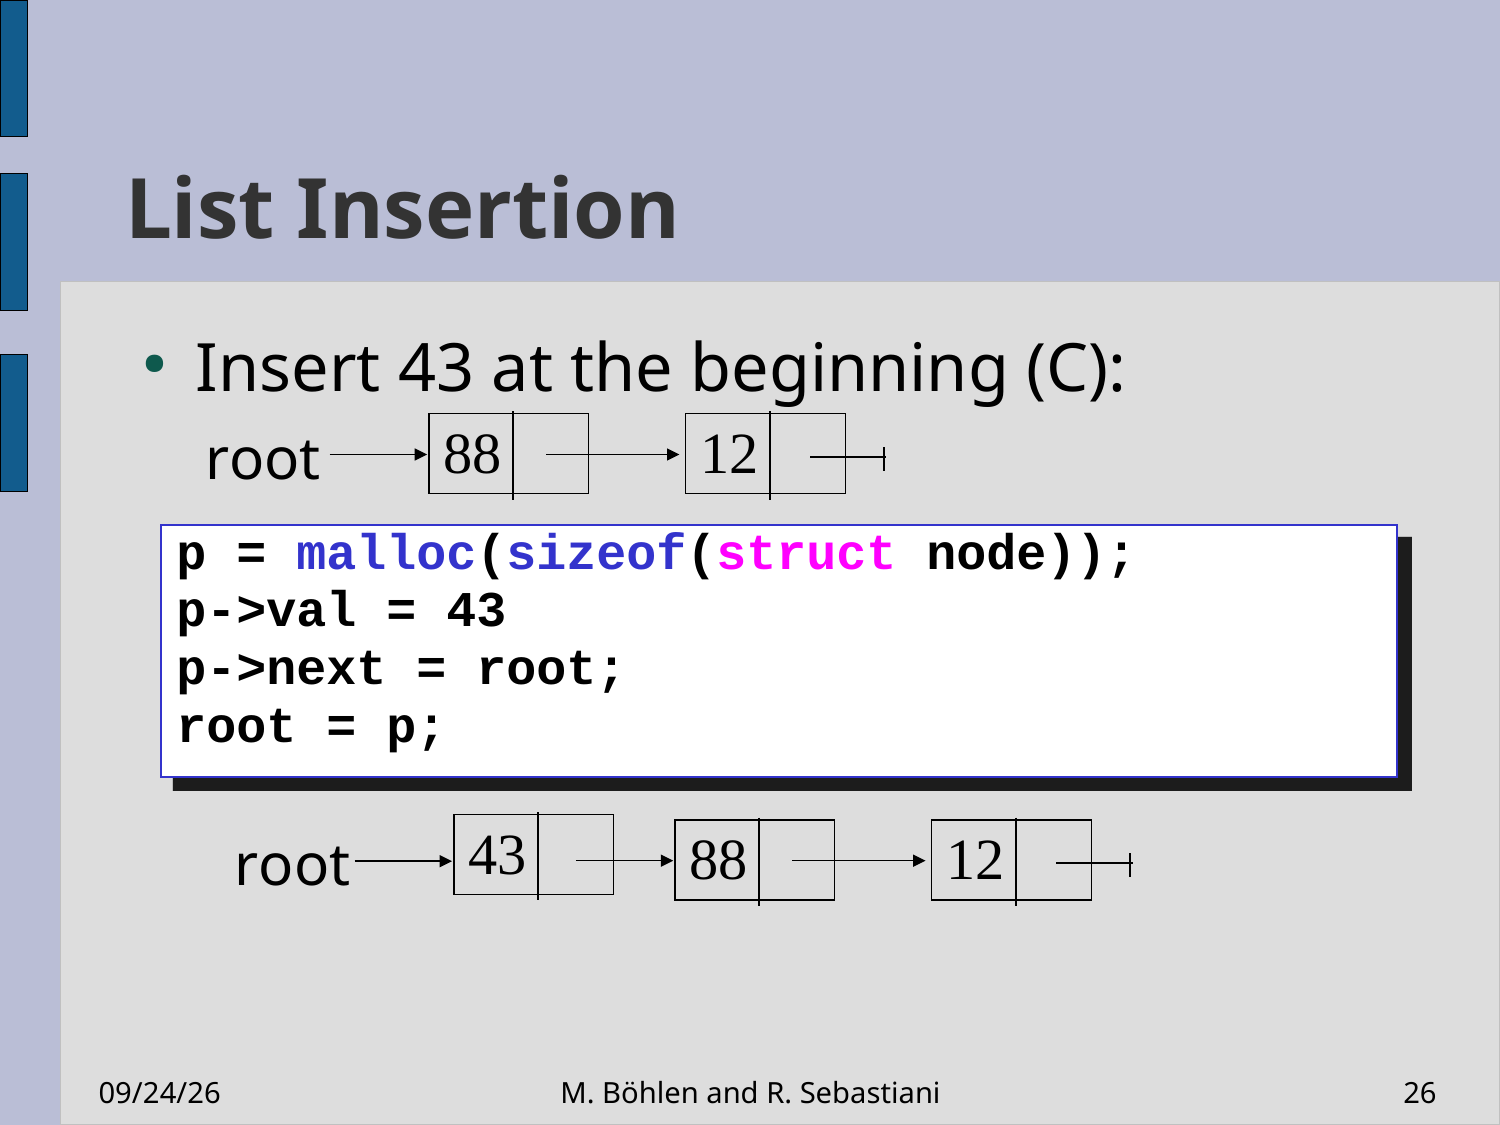

# List Insertion
Insert 43 at the beginning (C):
root
88
12
p = malloc(sizeof(struct node));
p->val = 43
p->next = root;
root = p;
43
root
88
12
M. Böhlen and R. Sebastiani
26